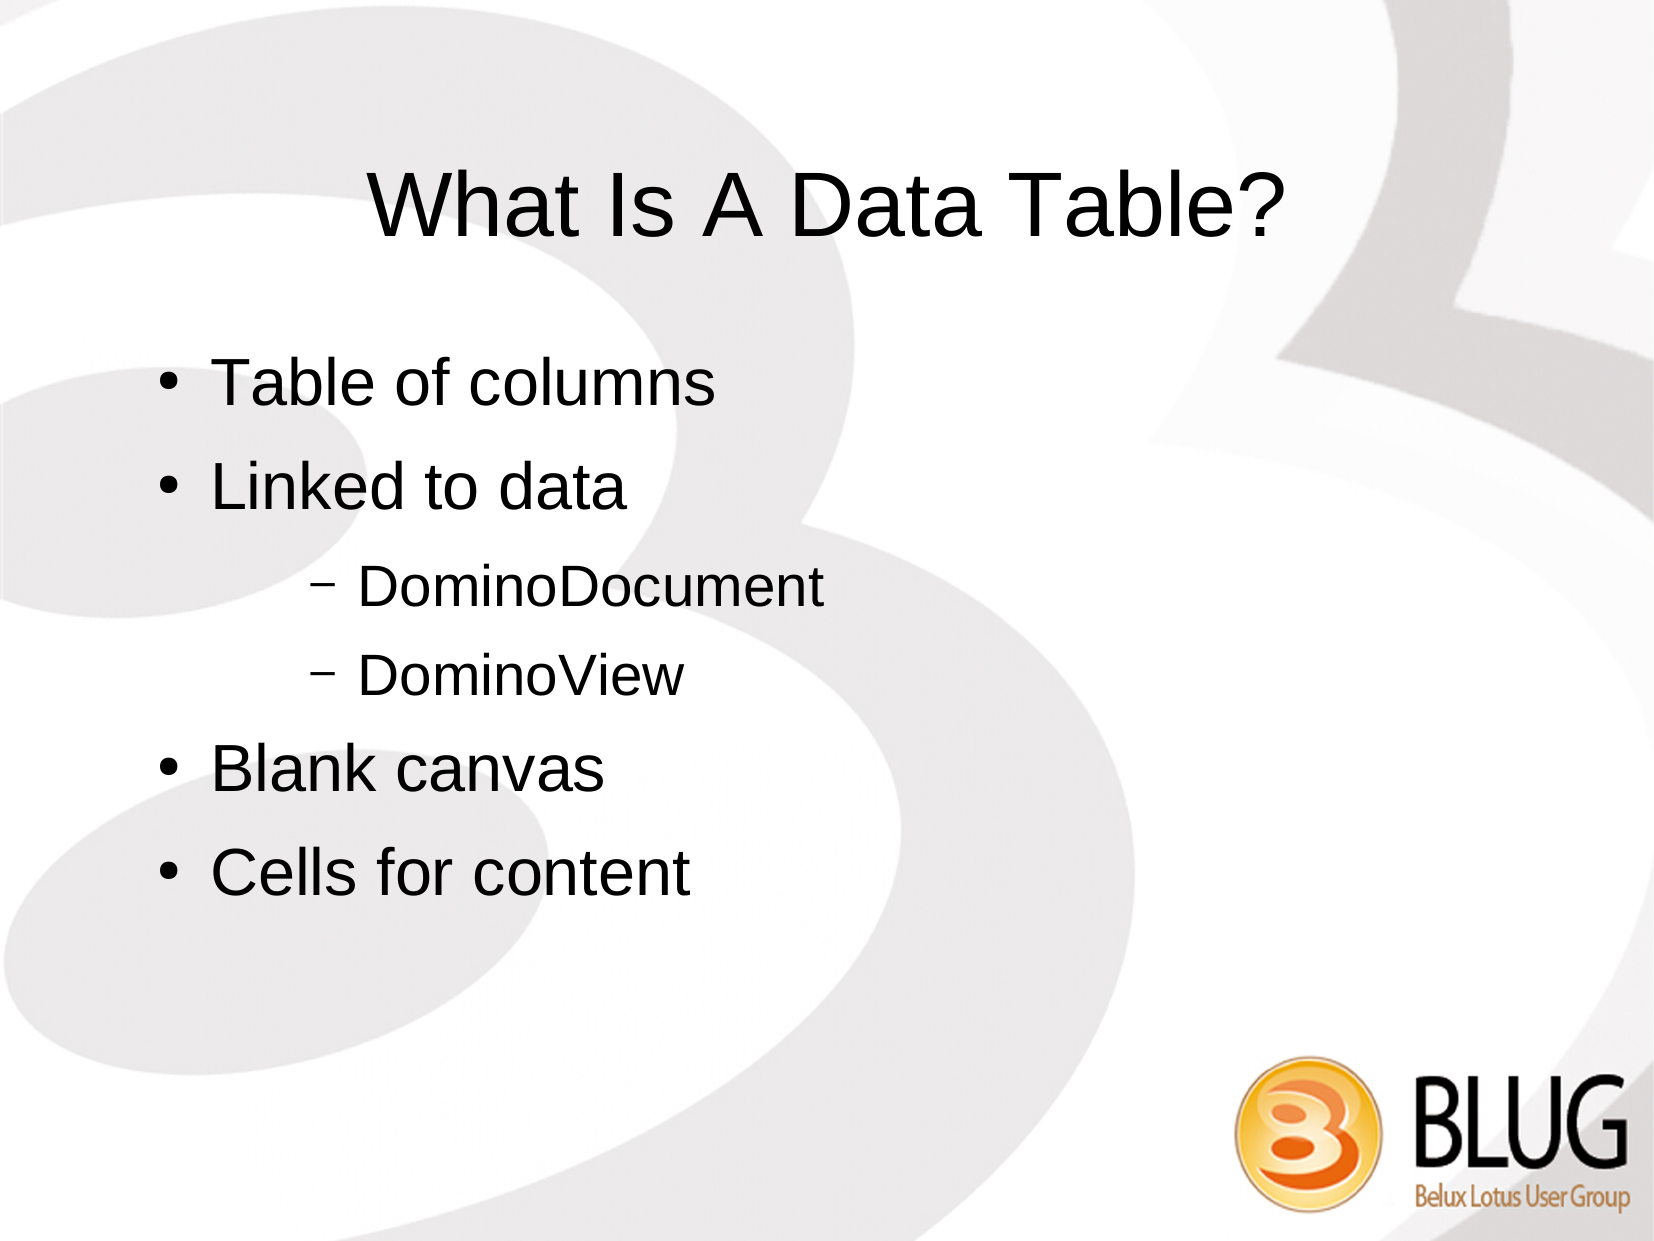

# What Is A Data Table?
Table of columns
Linked to data
DominoDocument
DominoView
Blank canvas
Cells for content